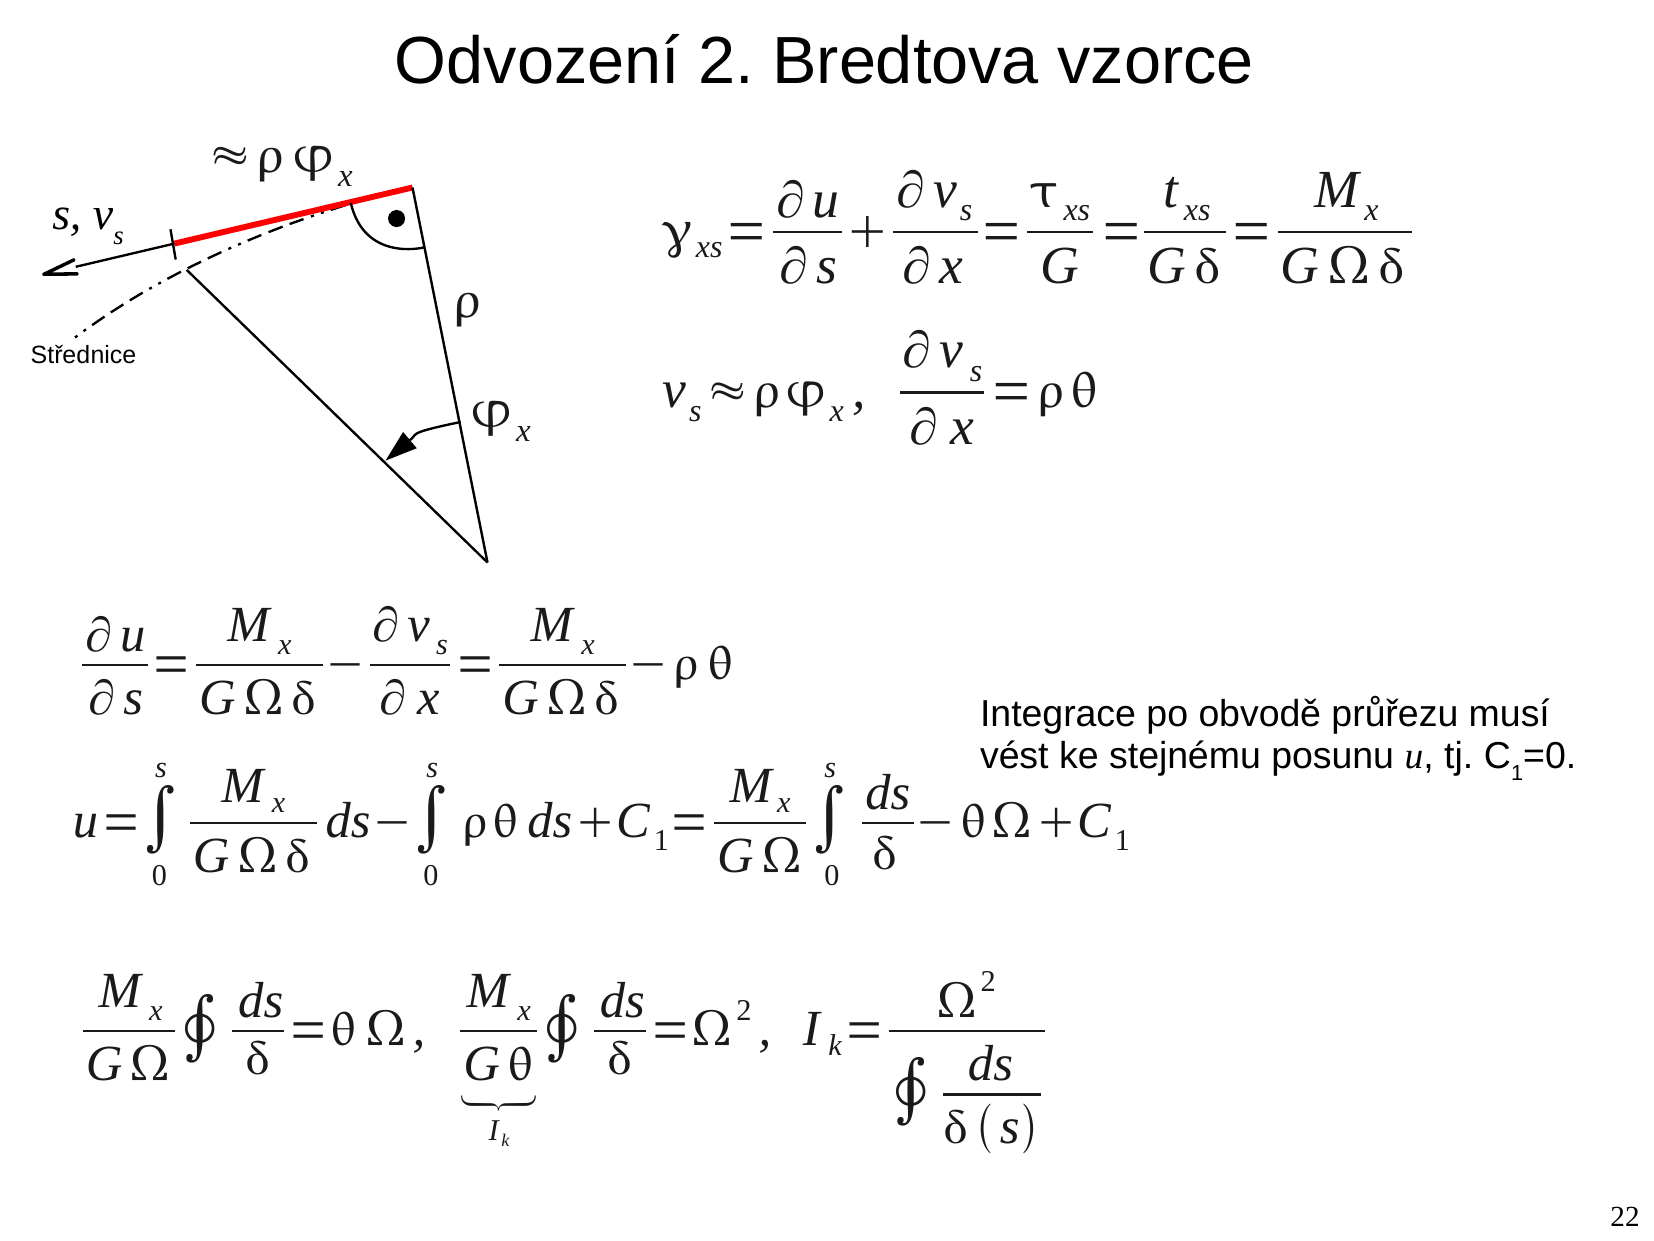

# Odvození 2. Bredtova vzorce
s, vs
Střednice
Integrace po obvodě průřezu musí vést ke stejnému posunu u, tj. C1=0.
22